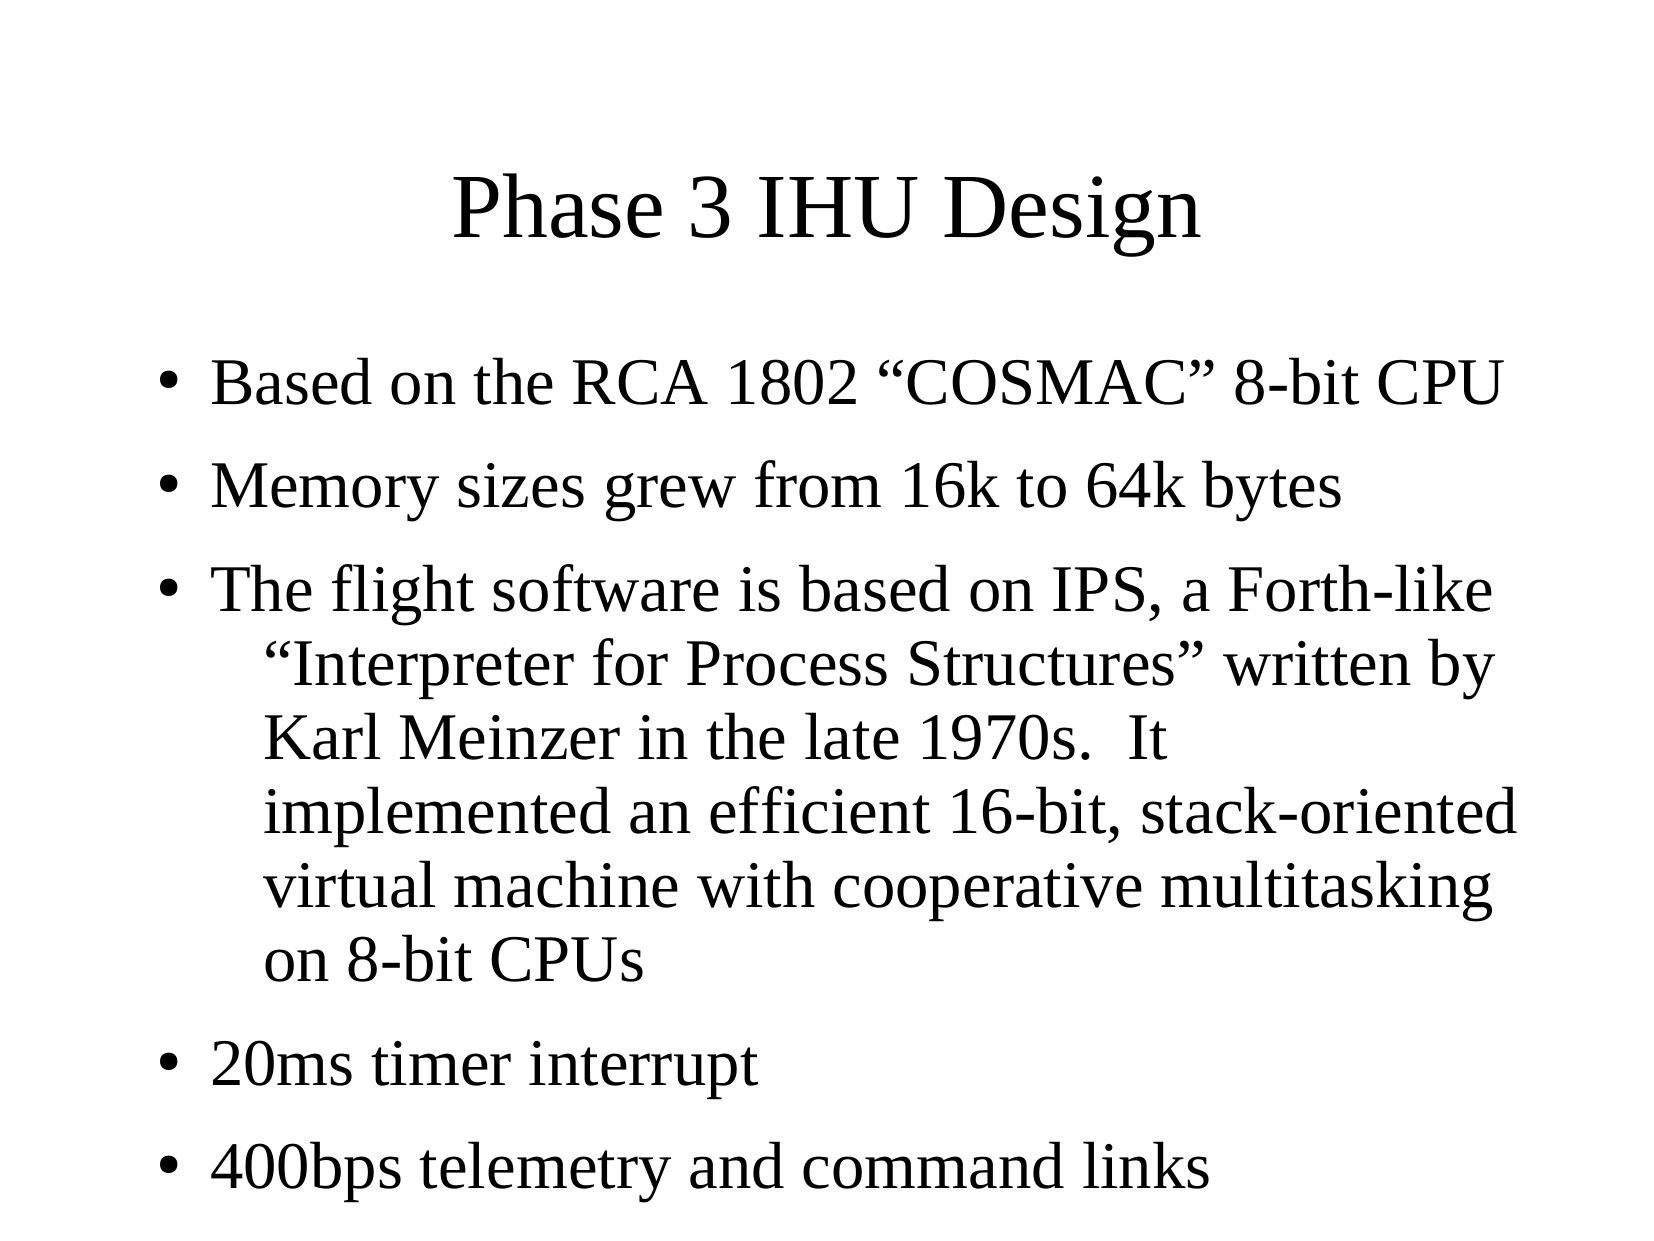

# Phase 3 IHU Design
Based on the RCA 1802 “COSMAC” 8-bit CPU
Memory sizes grew from 16k to 64k bytes
The flight software is based on IPS, a Forth-like “Interpreter for Process Structures” written by Karl Meinzer in the late 1970s. It implemented an efficient 16-bit, stack-oriented virtual machine with cooperative multitasking on 8-bit CPUs
20ms timer interrupt
400bps telemetry and command links